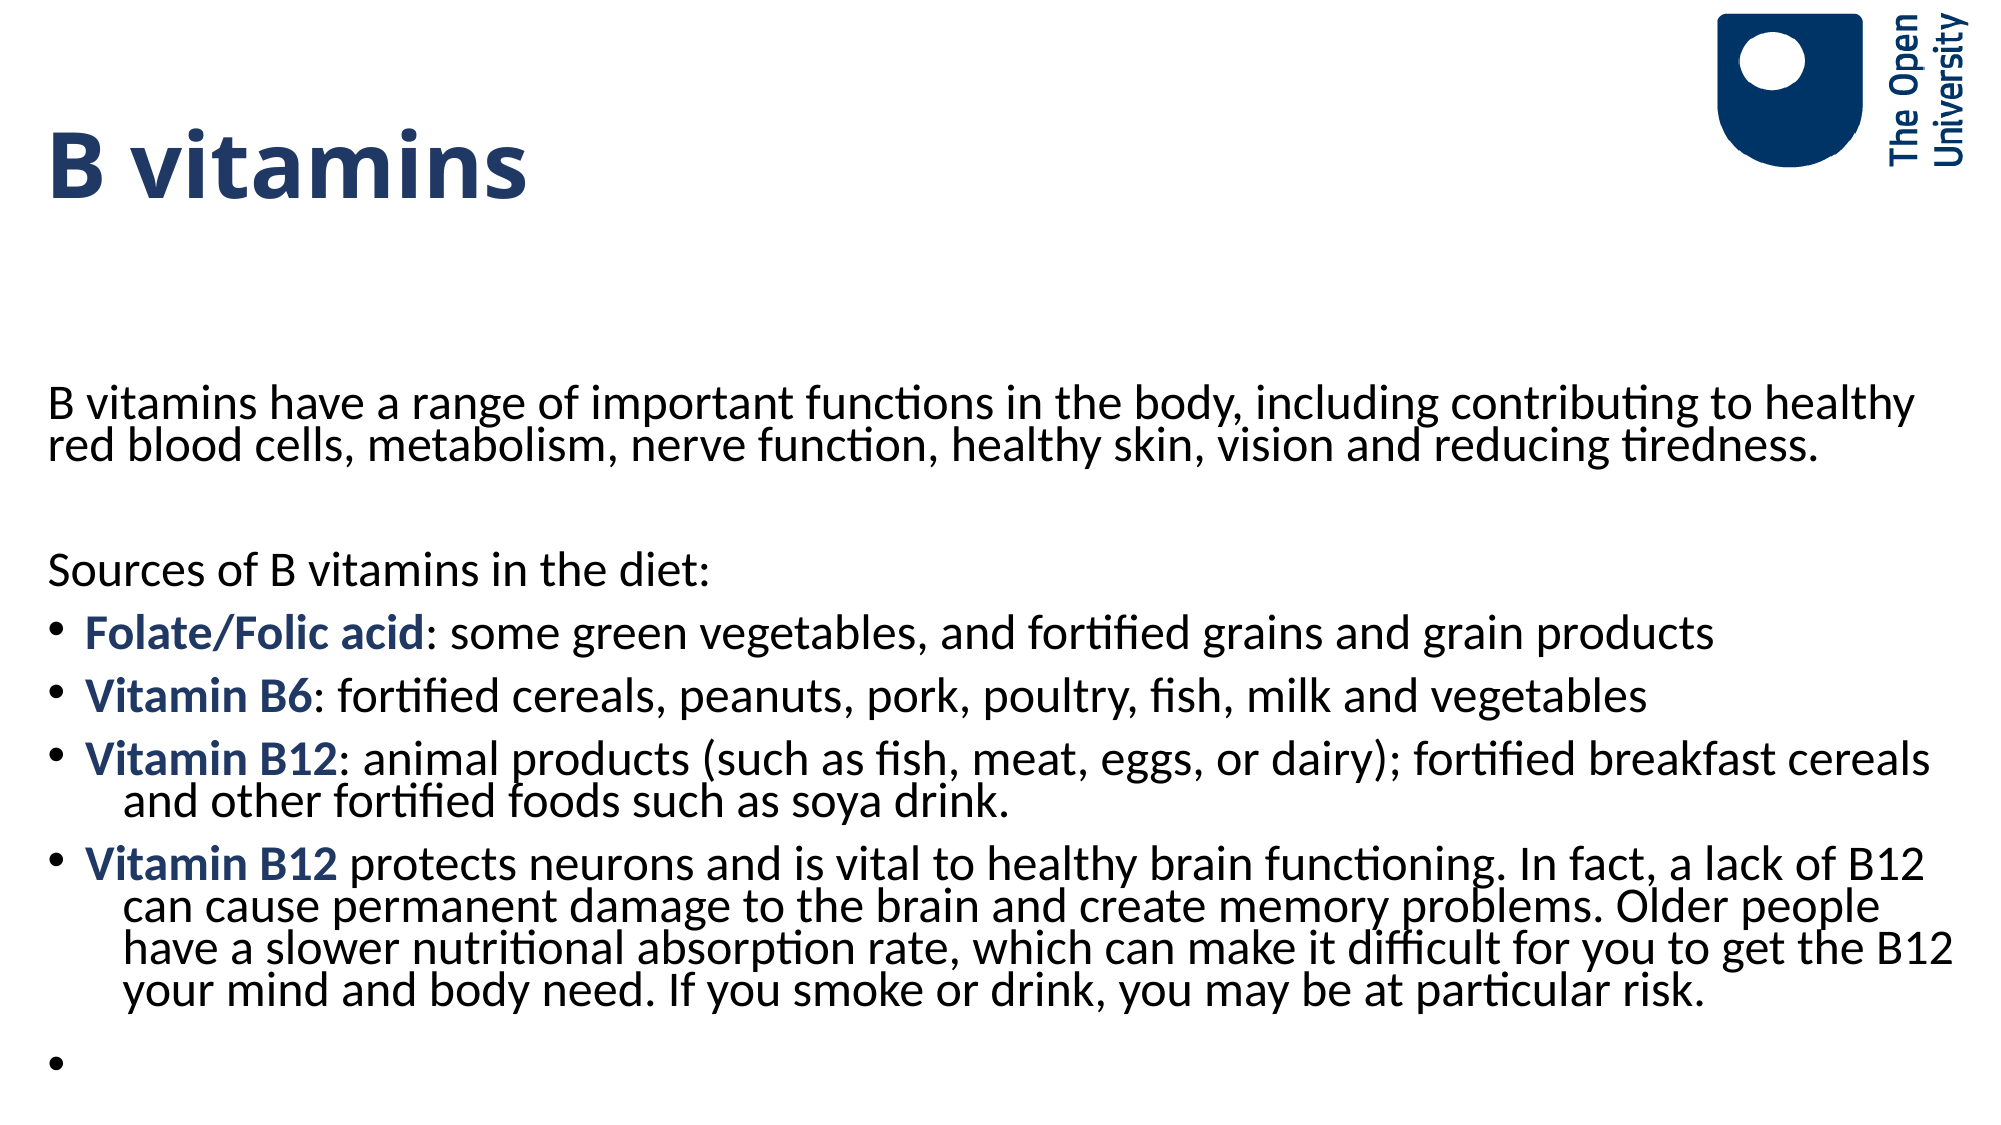

# B vitamins
B vitamins have a range of important functions in the body, including contributing to healthy red blood cells, metabolism, nerve function, healthy skin, vision and reducing tiredness.
Sources of B vitamins in the diet:
Folate/Folic acid: some green vegetables, and fortified grains and grain products
Vitamin B6: fortified cereals, peanuts, pork, poultry, fish, milk and vegetables
Vitamin B12: animal products (such as fish, meat, eggs, or dairy); fortified breakfast cereals and other fortified foods such as soya drink.
Vitamin B12 protects neurons and is vital to healthy brain functioning. In fact, a lack of B12 can cause permanent damage to the brain and create memory problems. Older people have a slower nutritional absorption rate, which can make it difficult for you to get the B12 your mind and body need. If you smoke or drink, you may be at particular risk.